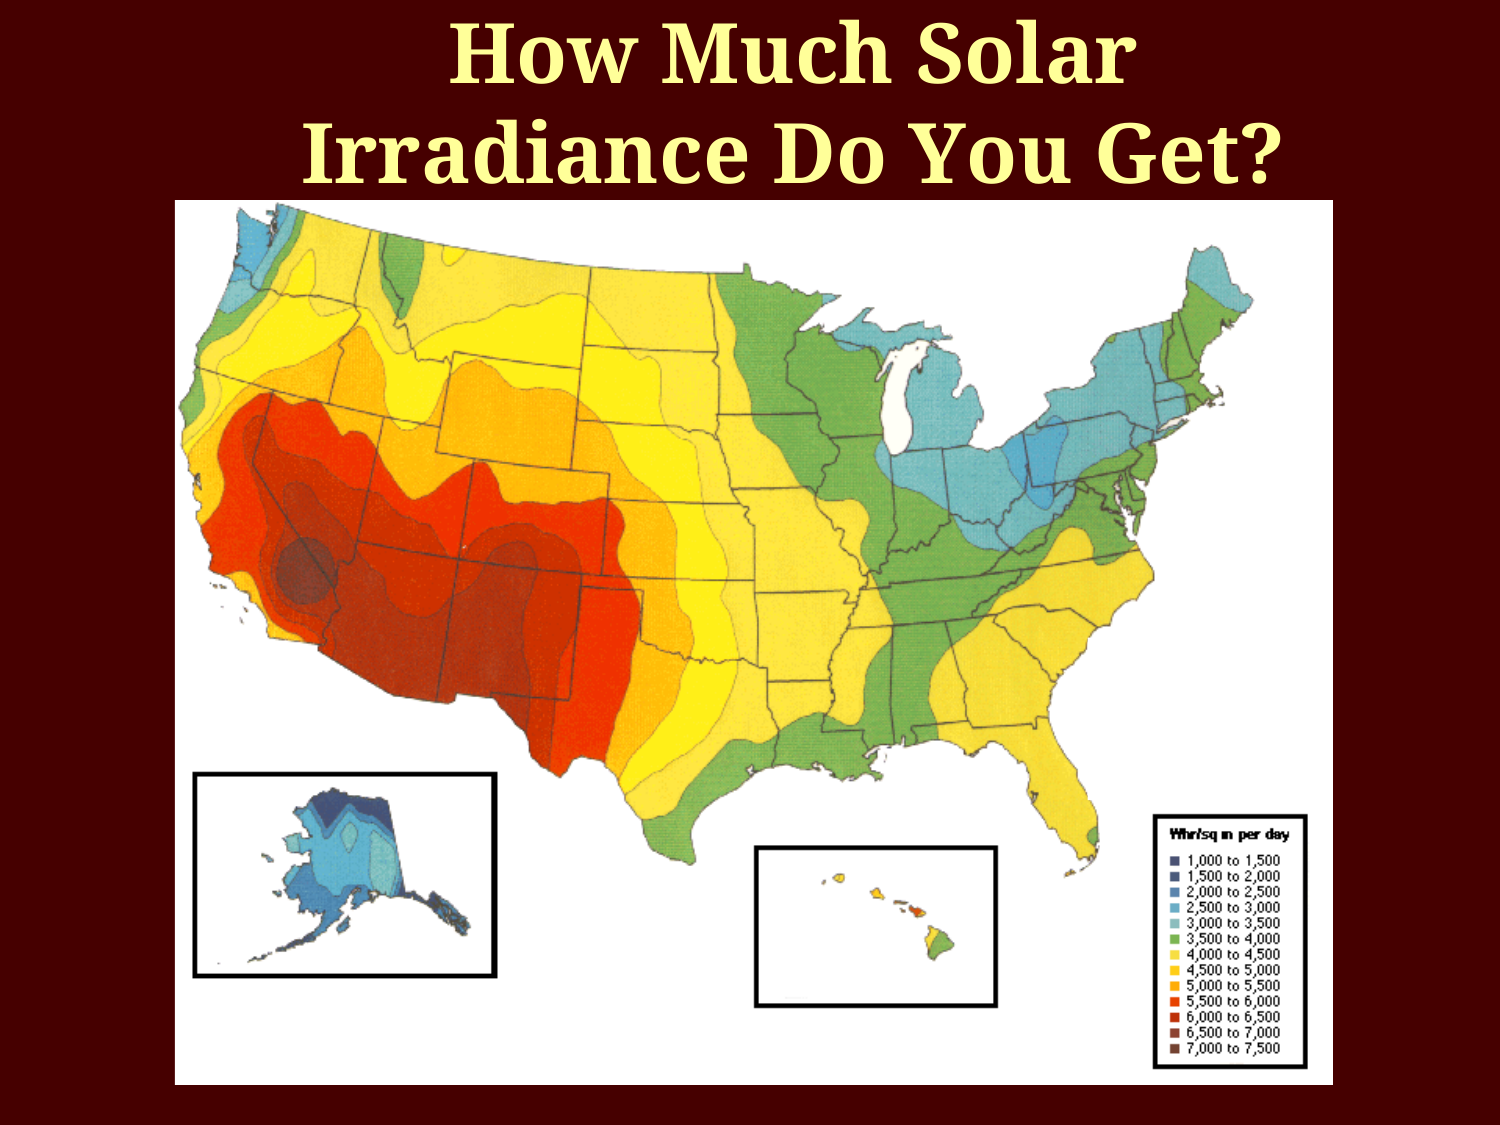

# How Much Solar Irradiance Do You Get?
Engineering Photovoltaic Systems
32